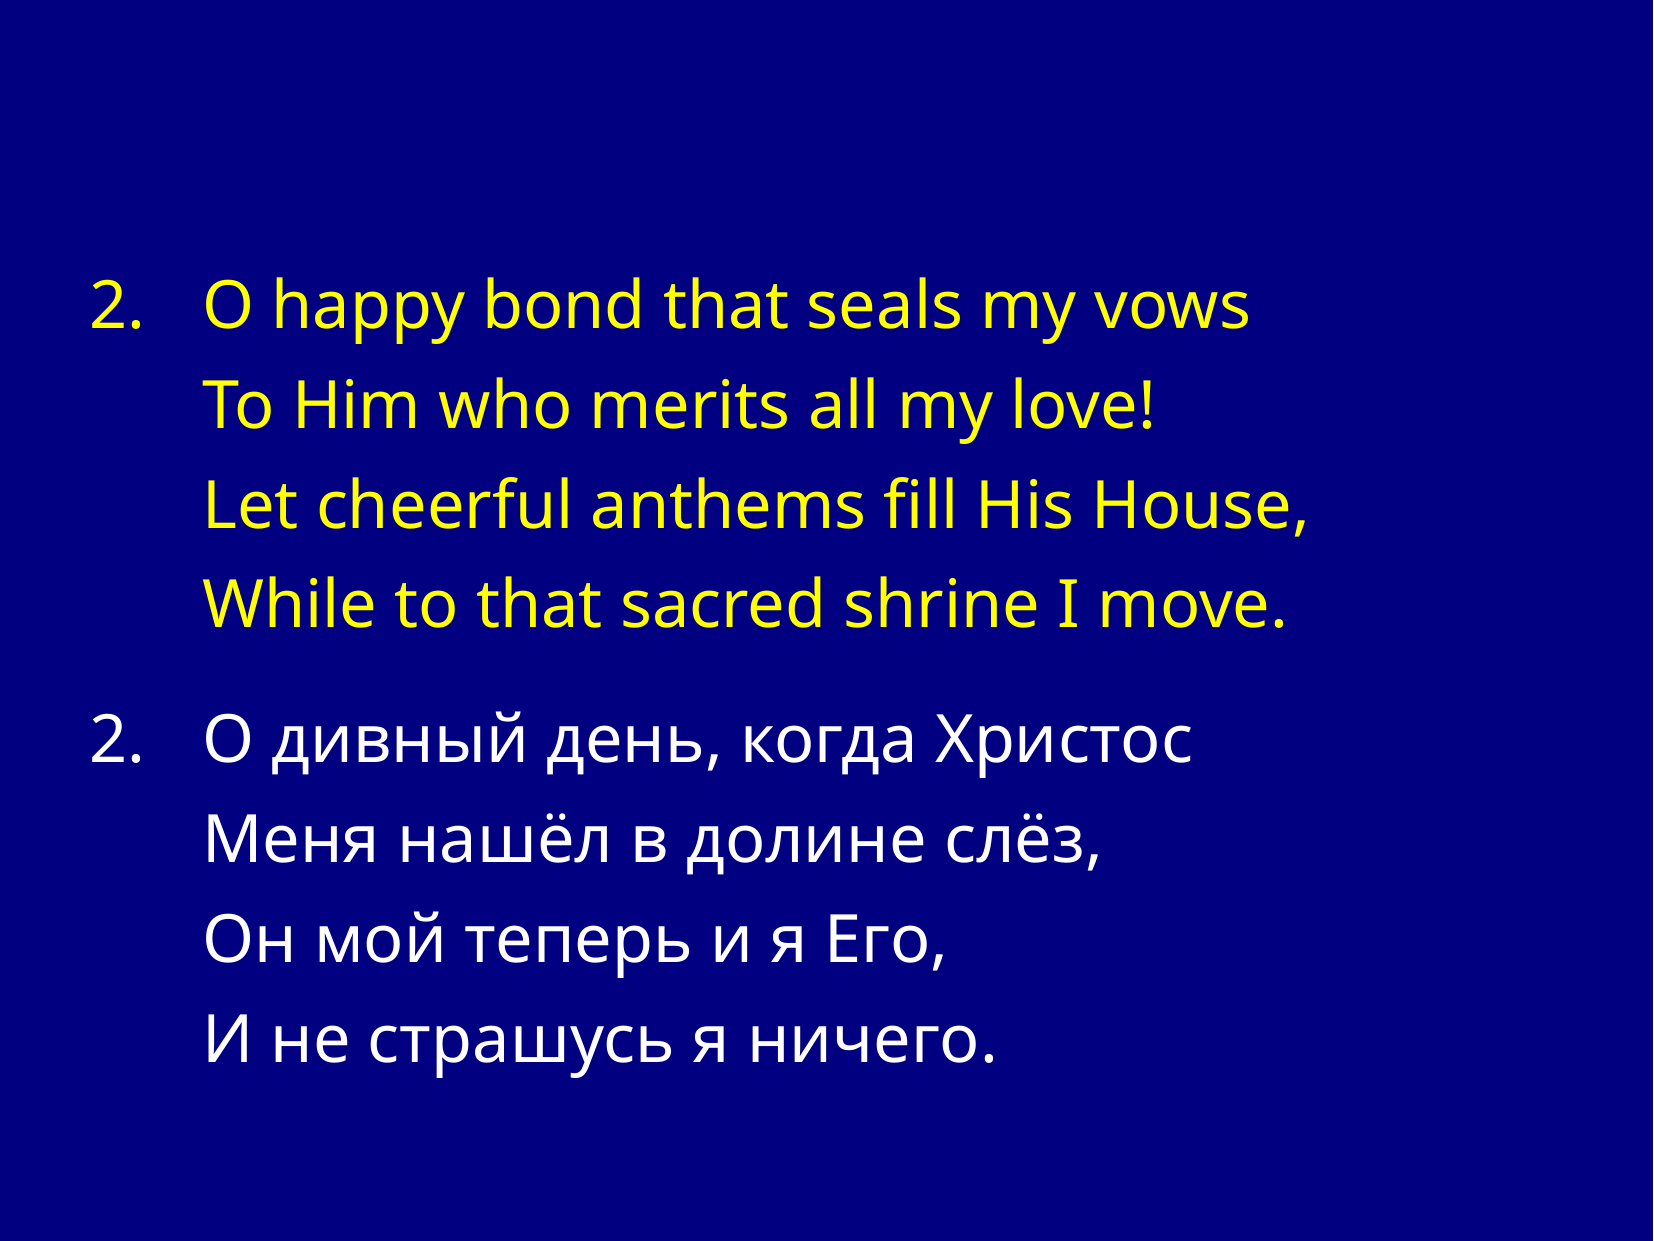

2.	O happy bond that seals my vows
	To Him who merits all my love!
	Let cheerful anthems fill His House,
	While to that sacred shrine I move.
2.	О дивный день, когда Христос
	Меня нашёл в долине слёз,
	Он мой теперь и я Его,
	И не страшусь я ничего.